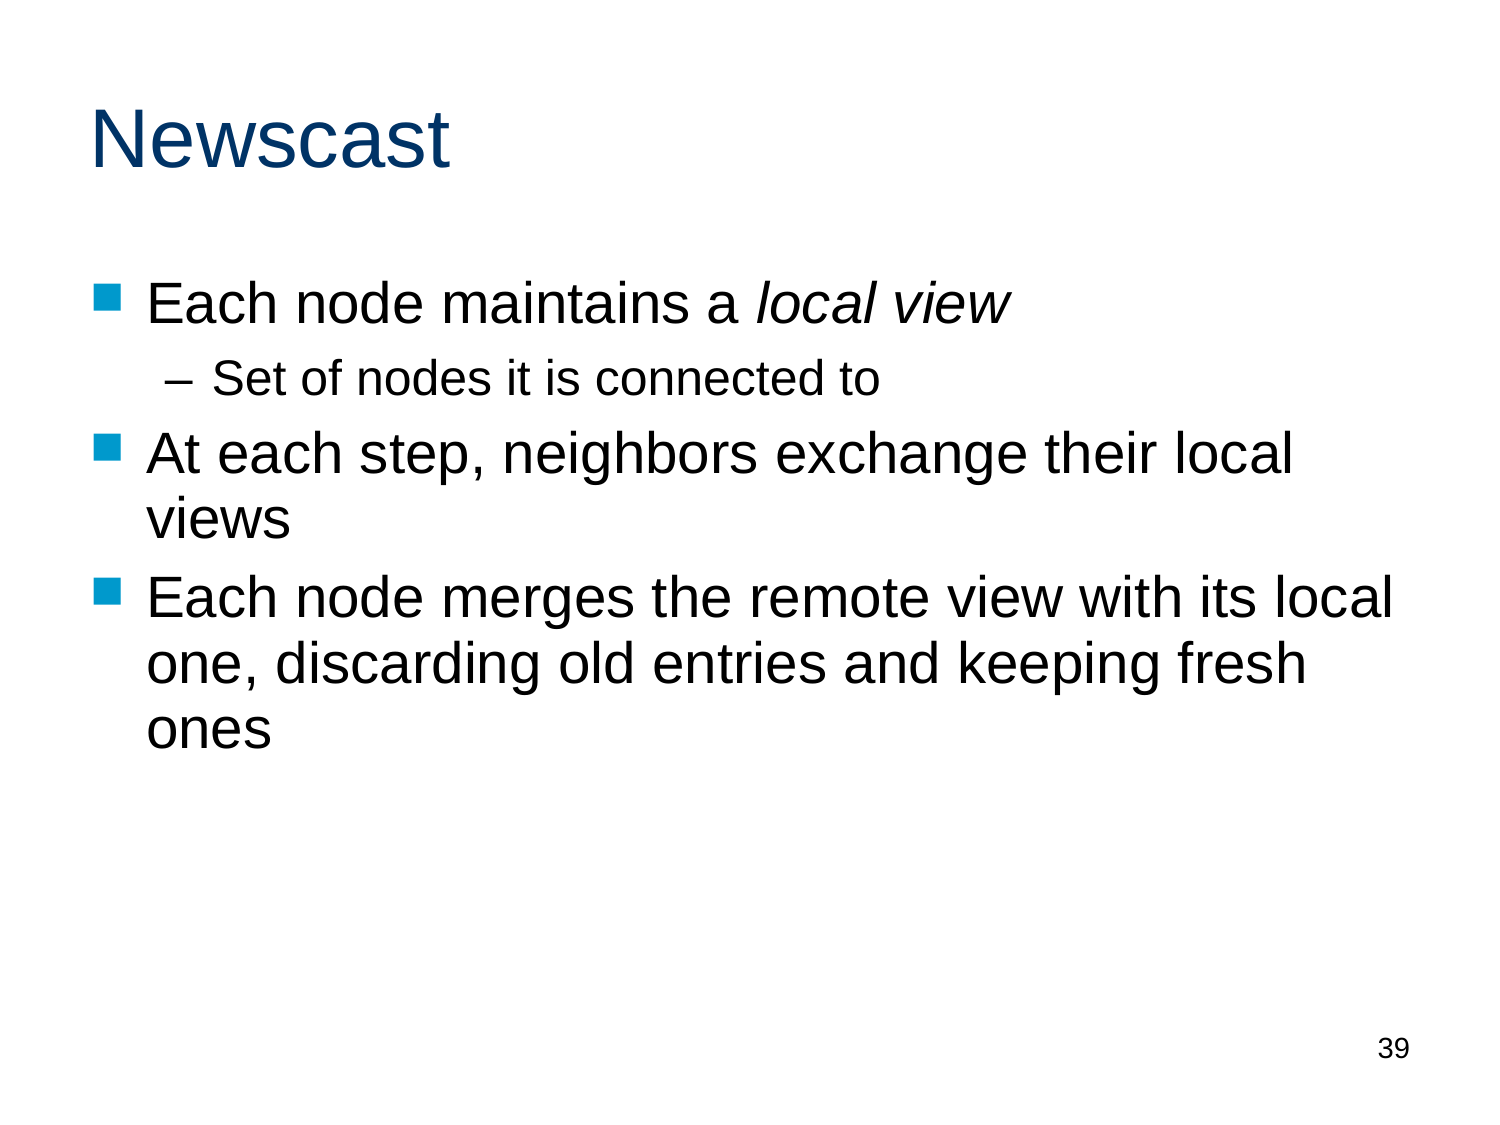

# Newscast
Each node maintains a local view
Set of nodes it is connected to
At each step, neighbors exchange their local views
Each node merges the remote view with its local one, discarding old entries and keeping fresh ones
39